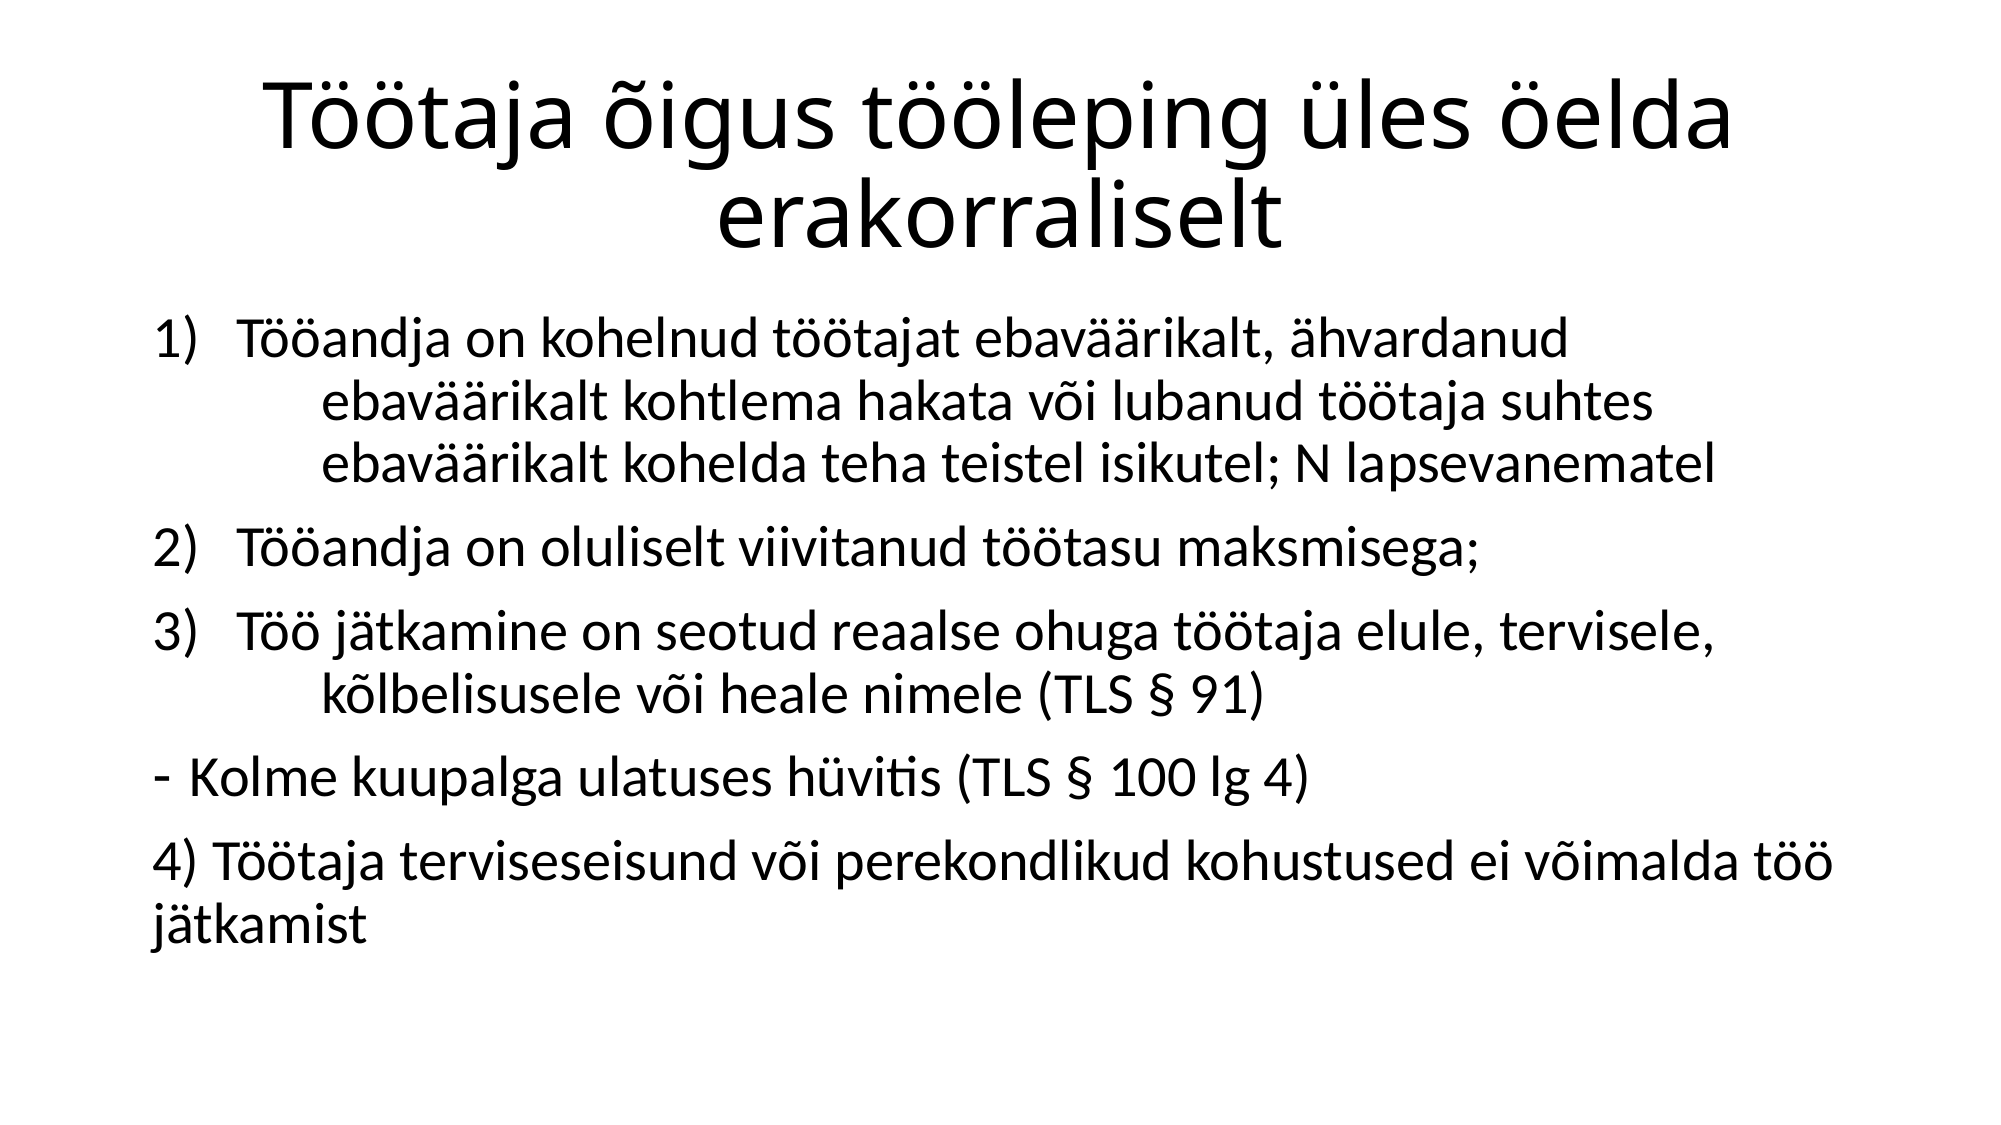

# Töötaja õigus tööleping üles öelda erakorraliselt
Tööandja on kohelnud töötajat ebaväärikalt, ähvardanud ebaväärikalt kohtlema hakata või lubanud töötaja suhtes ebaväärikalt kohelda teha teistel isikutel; N lapsevanematel
Tööandja on oluliselt viivitanud töötasu maksmisega;
Töö jätkamine on seotud reaalse ohuga töötaja elule, tervisele, kõlbelisusele või heale nimele (TLS § 91)
Kolme kuupalga ulatuses hüvitis (TLS § 100 lg 4)
4) Töötaja terviseseisund või perekondlikud kohustused ei võimalda töö jätkamist